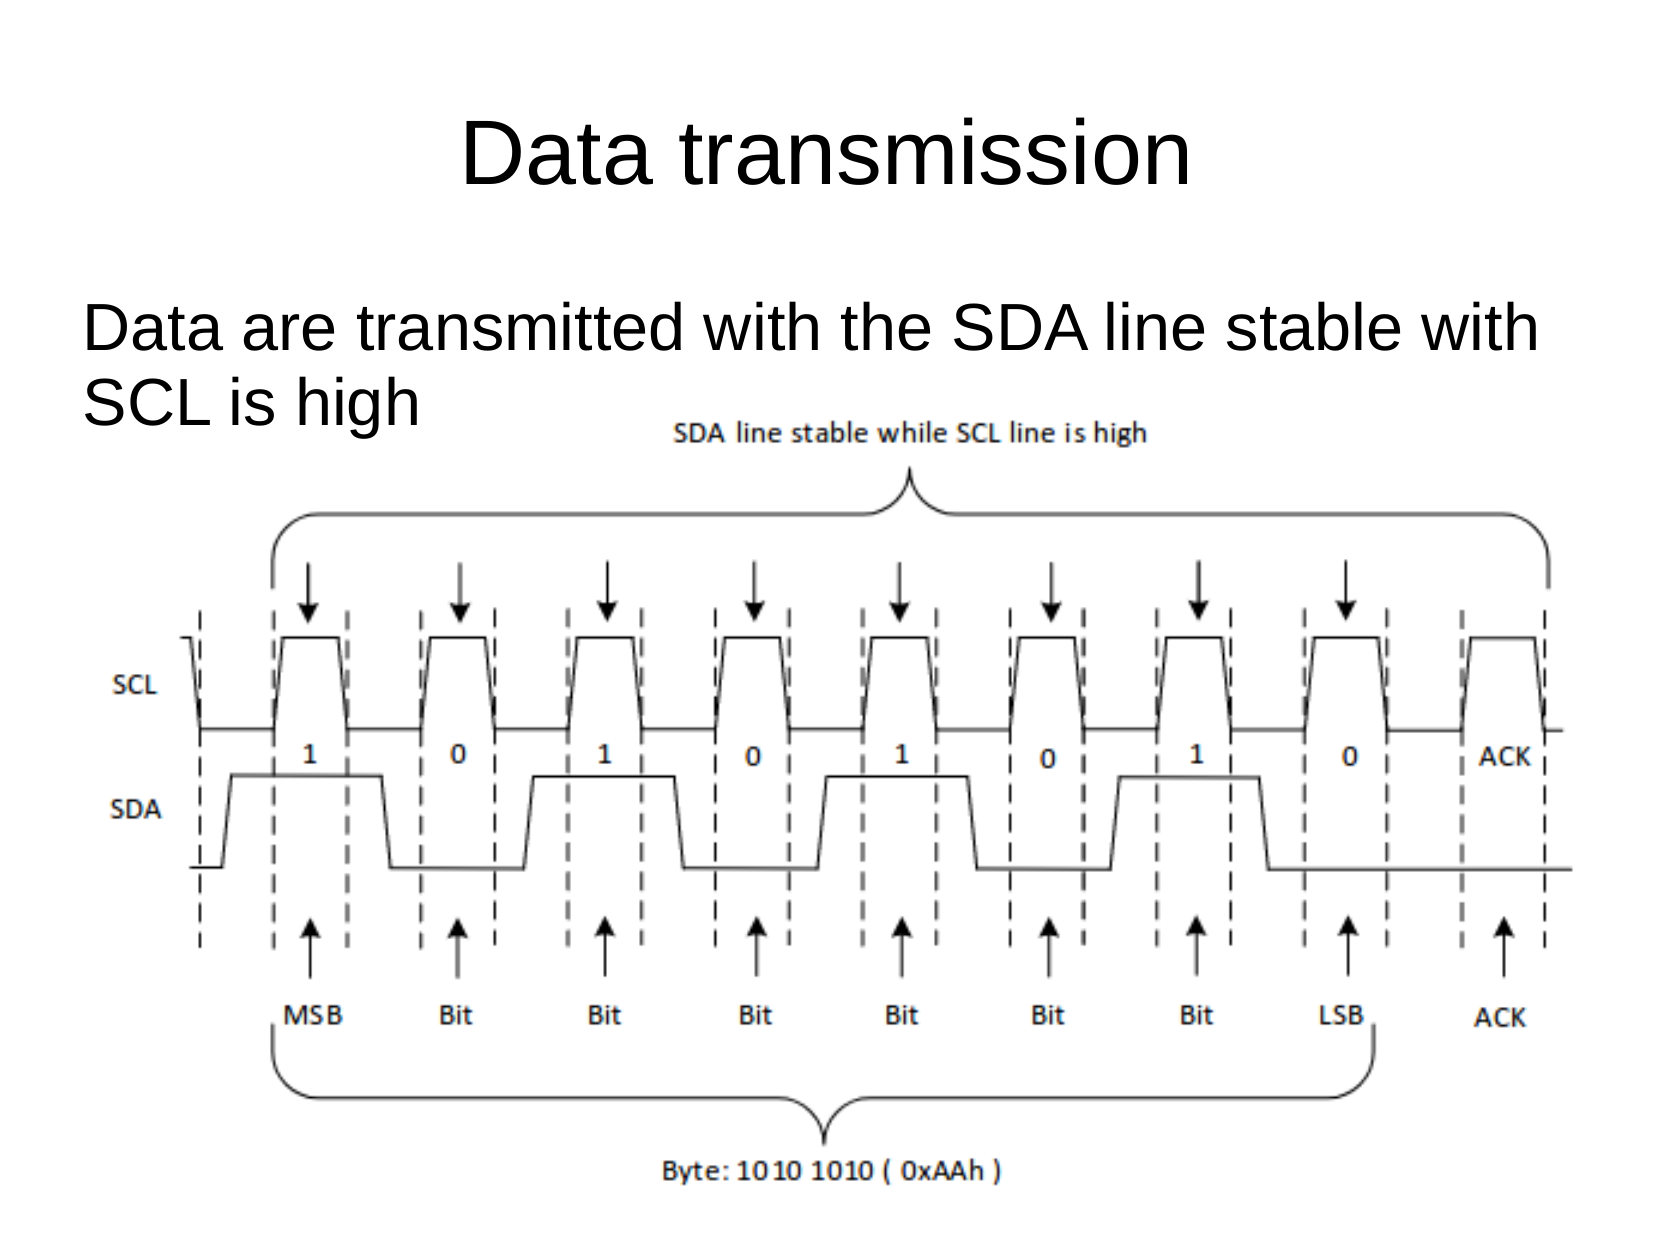

# Data transmission
Data are transmitted with the SDA line stable with SCL is high